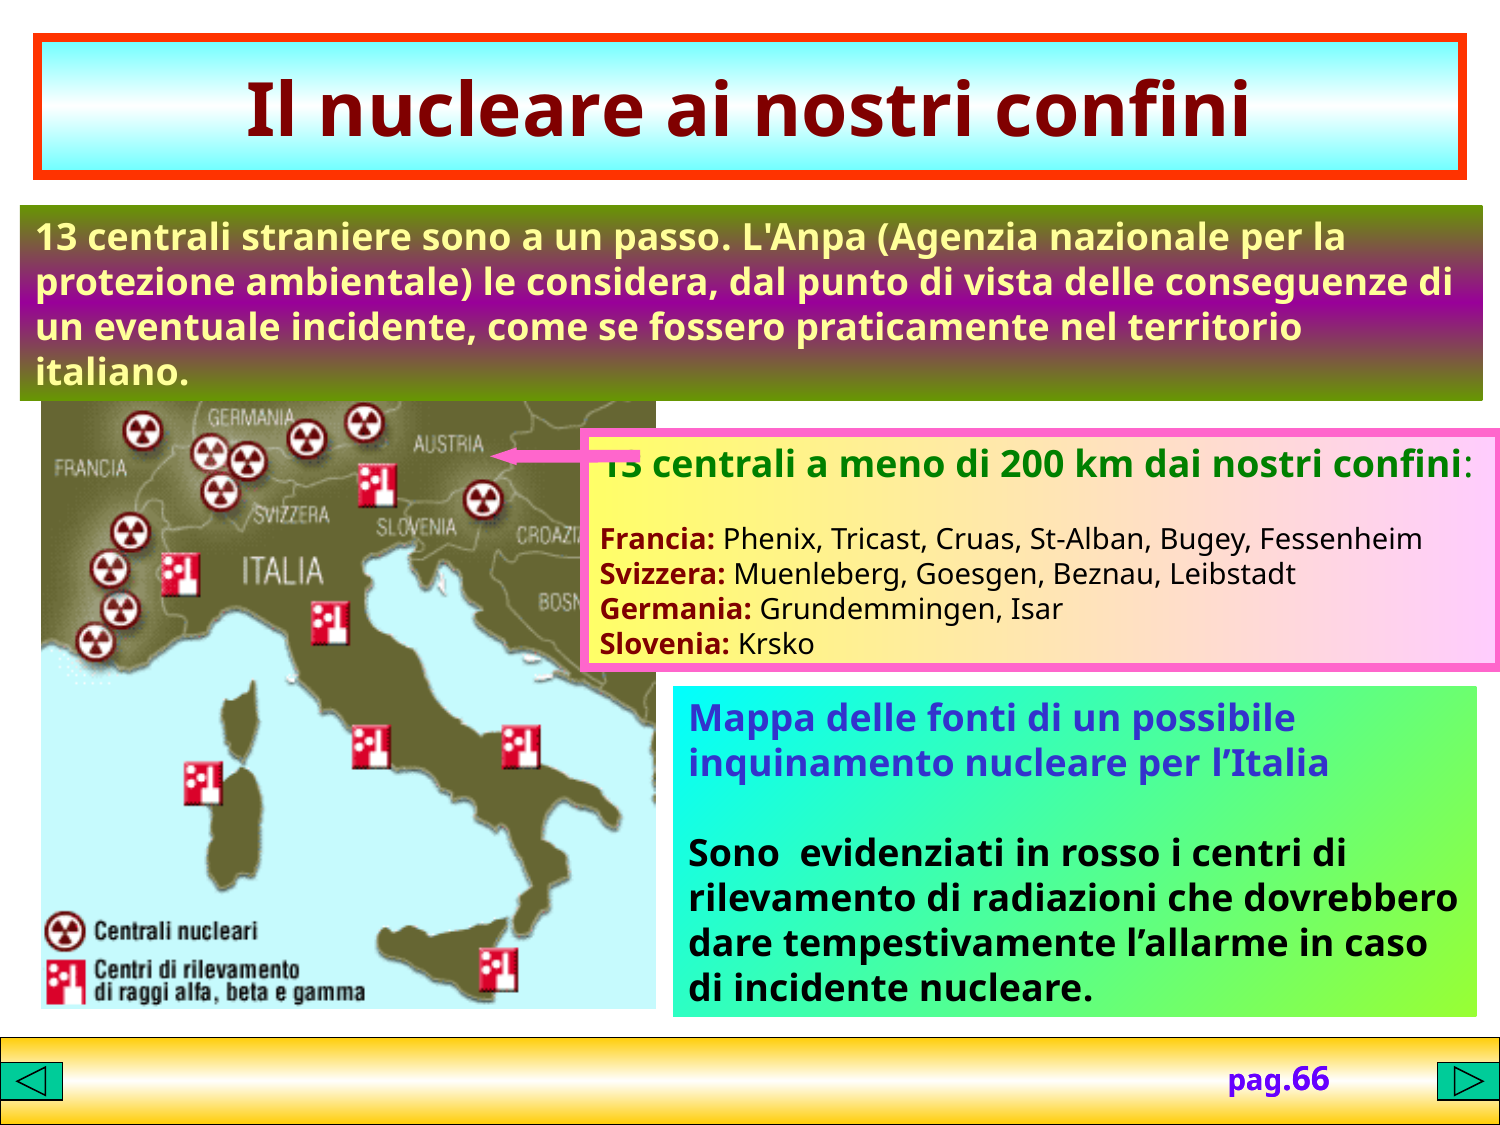

# Il nucleare ai nostri confini
13 centrali straniere sono a un passo. L'Anpa (Agenzia nazionale per la protezione ambientale) le considera, dal punto di vista delle conseguenze di un eventuale incidente, come se fossero praticamente nel territorio italiano.
13 centrali a meno di 200 km dai nostri confini:
Francia: Phenix, Tricast, Cruas, St-Alban, Bugey, Fessenheim
Svizzera: Muenleberg, Goesgen, Beznau, Leibstadt
Germania: Grundemmingen, Isar
Slovenia: Krsko
Mappa delle fonti di un possibile inquinamento nucleare per l’Italia
Sono evidenziati in rosso i centri di rilevamento di radiazioni che dovrebbero dare tempestivamente l’allarme in caso di incidente nucleare.
pag.
66